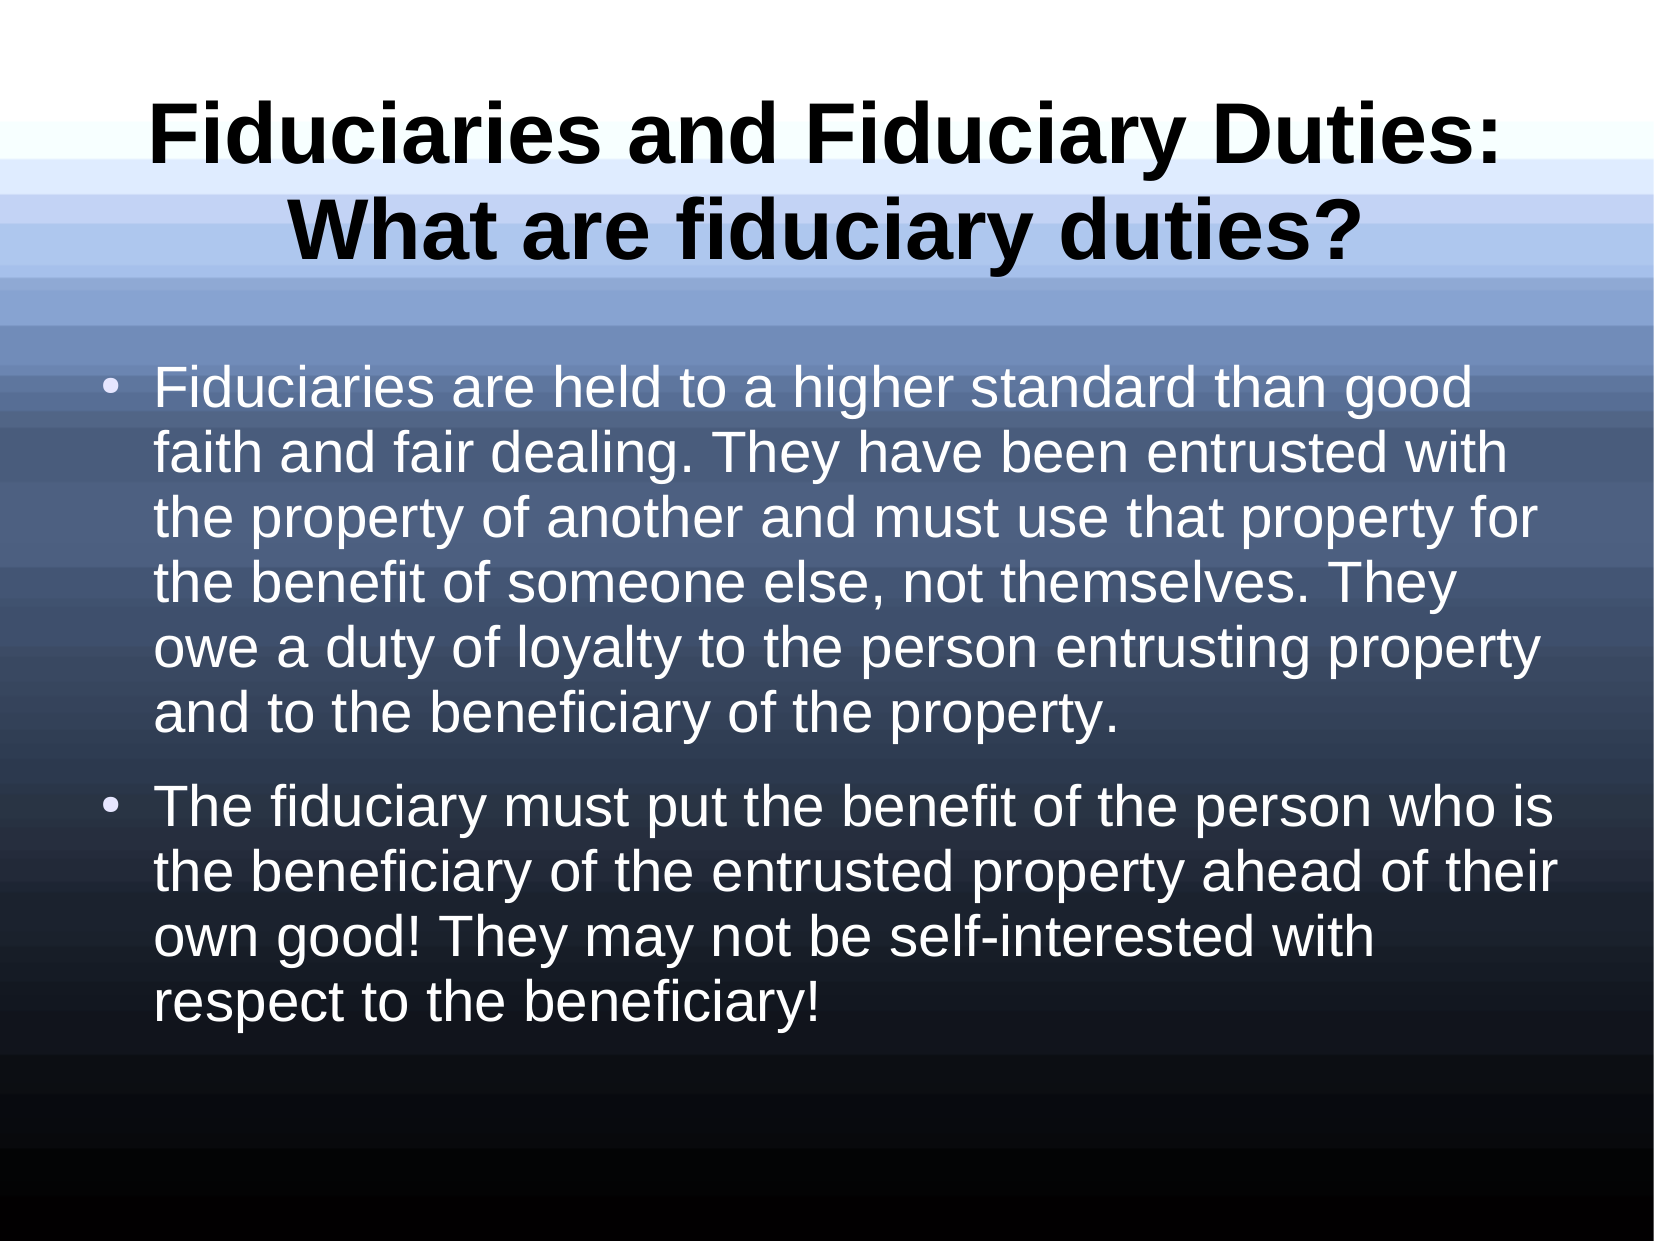

# Fiduciaries and Fiduciary Duties: What are fiduciary duties?
Fiduciaries are held to a higher standard than good faith and fair dealing. They have been entrusted with the property of another and must use that property for the benefit of someone else, not themselves. They owe a duty of loyalty to the person entrusting property and to the beneficiary of the property.
The fiduciary must put the benefit of the person who is the beneficiary of the entrusted property ahead of their own good! They may not be self-interested with respect to the beneficiary!